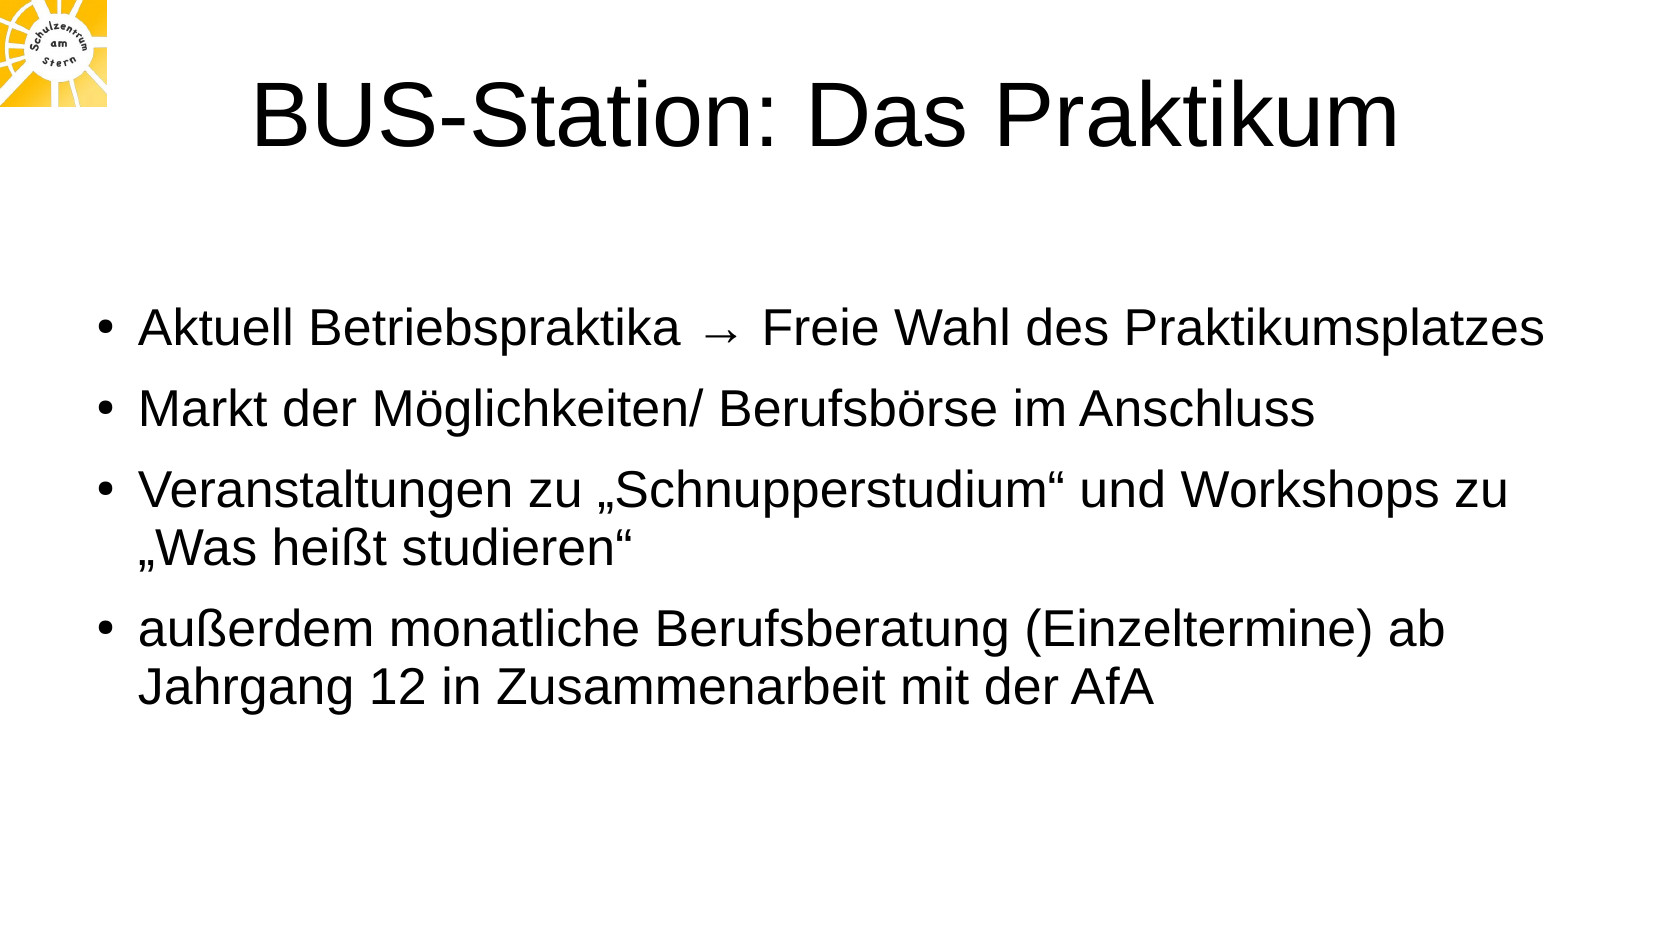

# BUS-Station: Das Praktikum
Aktuell Betriebspraktika → Freie Wahl des Praktikumsplatzes
Markt der Möglichkeiten/ Berufsbörse im Anschluss
Veranstaltungen zu „Schnupperstudium“ und Workshops zu „Was heißt studieren“
außerdem monatliche Berufsberatung (Einzeltermine) ab Jahrgang 12 in Zusammenarbeit mit der AfA